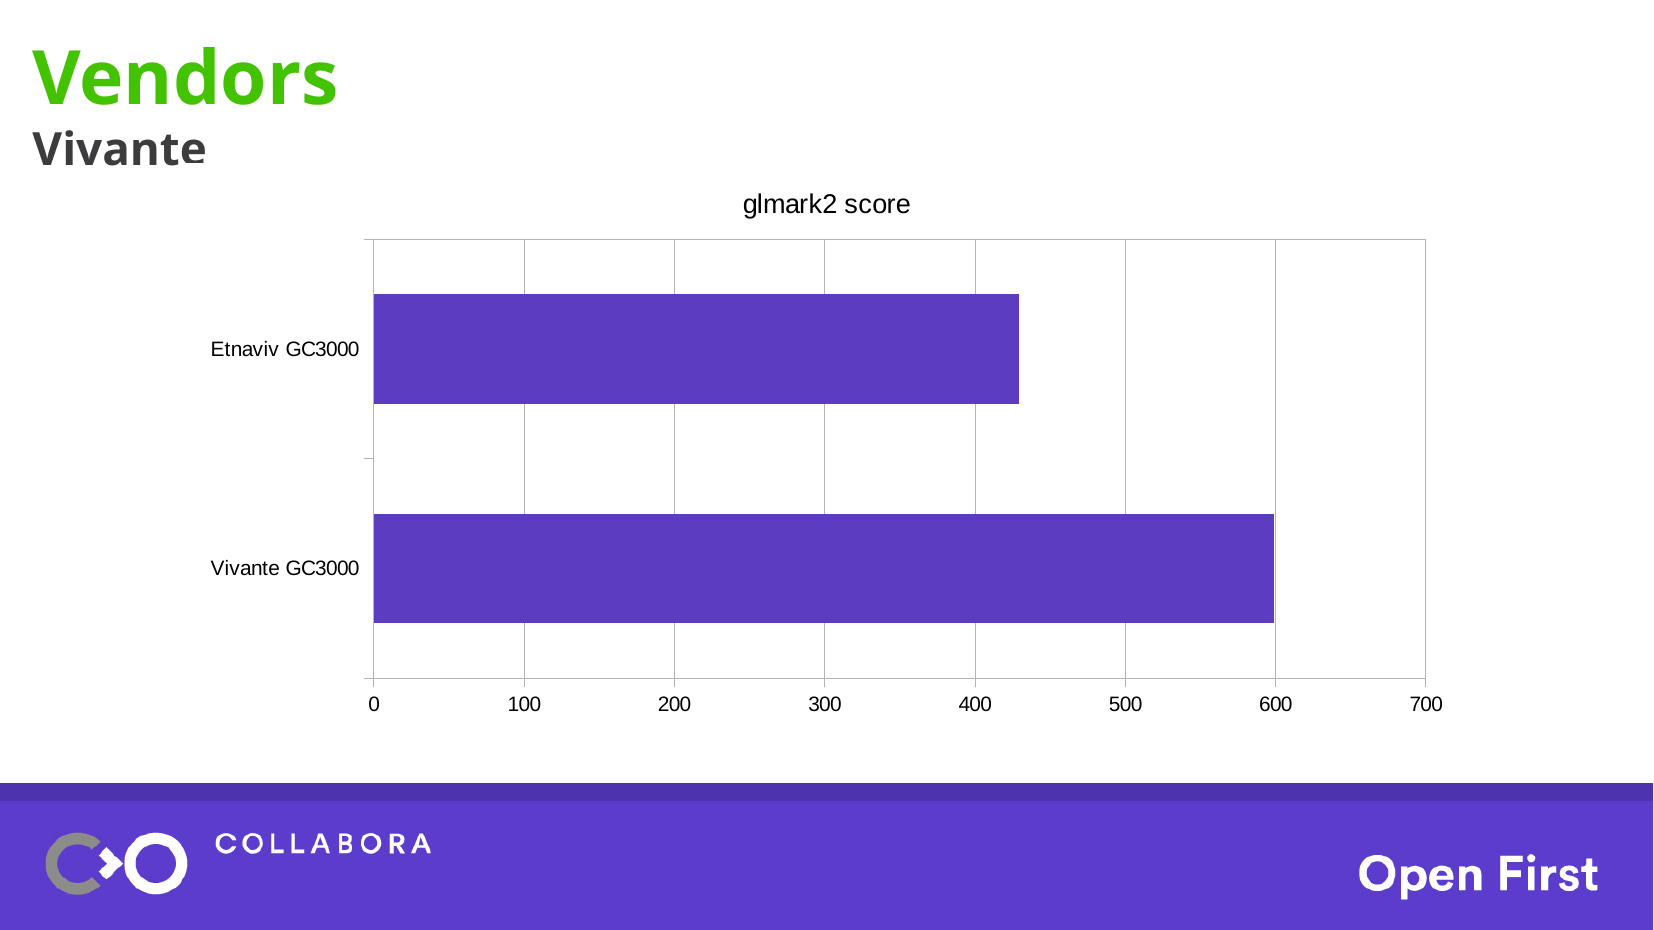

# Vendors Vivante
### Chart: glmark2 score
| Category | Column B |
|---|---|
| Vivante GC3000 | 599.0 |
| Etnaviv GC3000 | 429.0 |